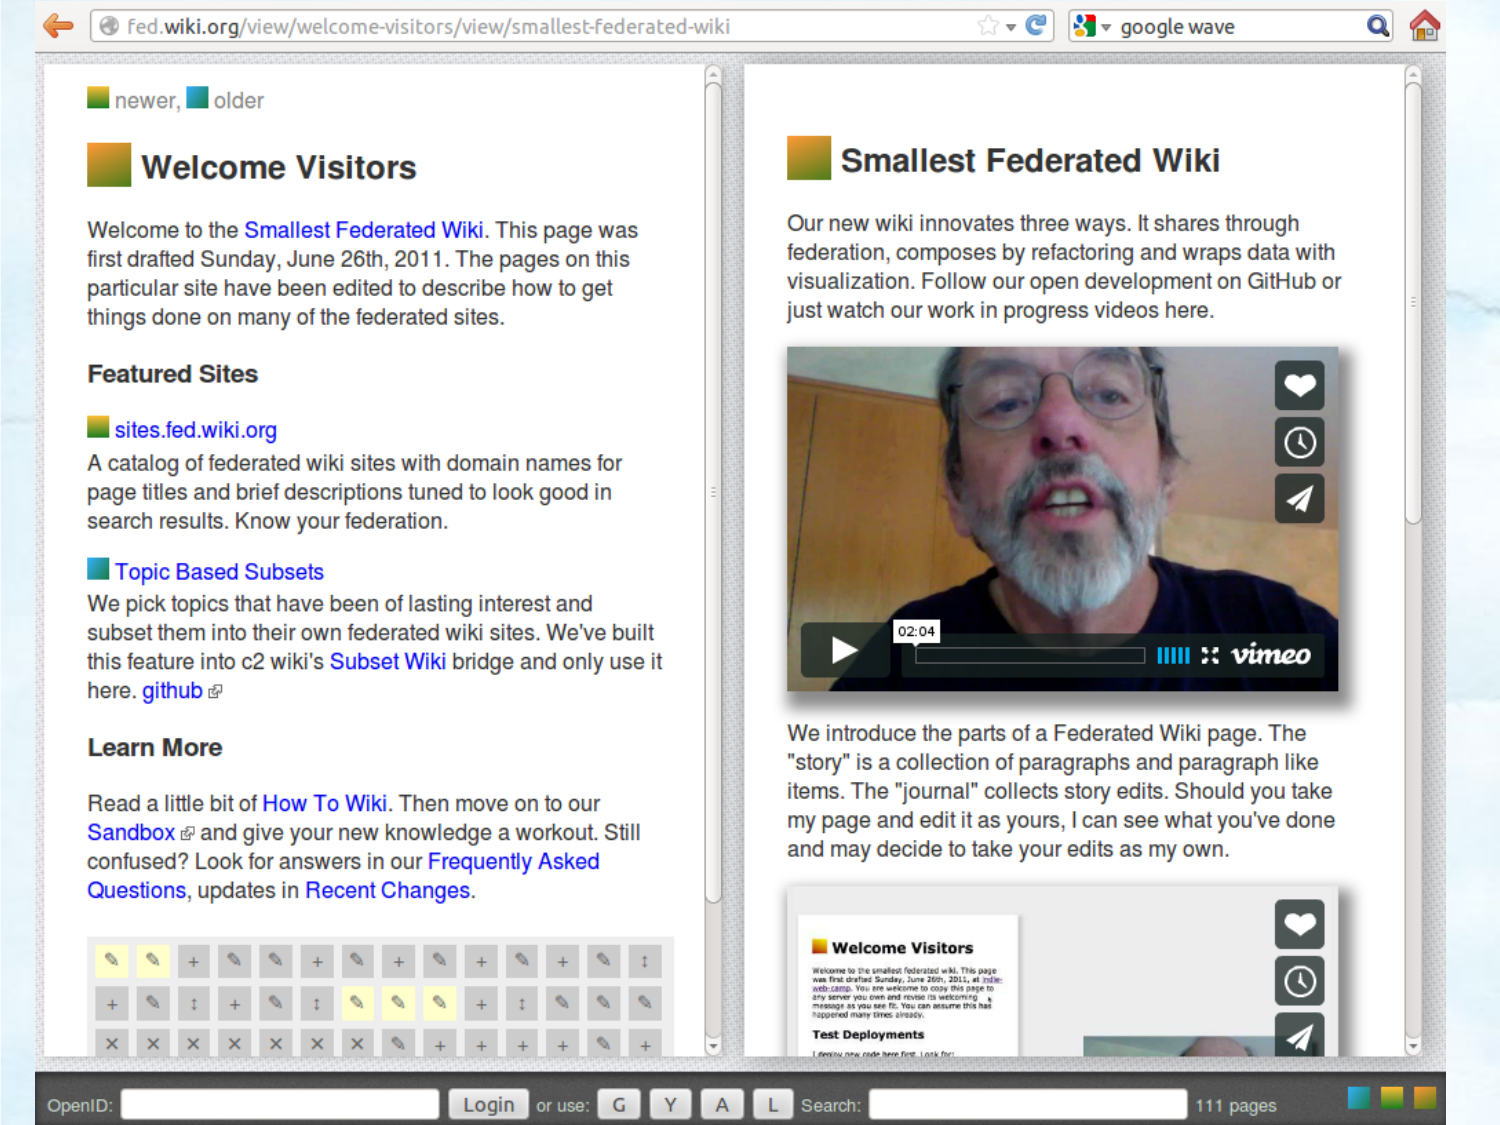

# Federated Wiki
Incubating Service Systems Thinking
June 2014
51